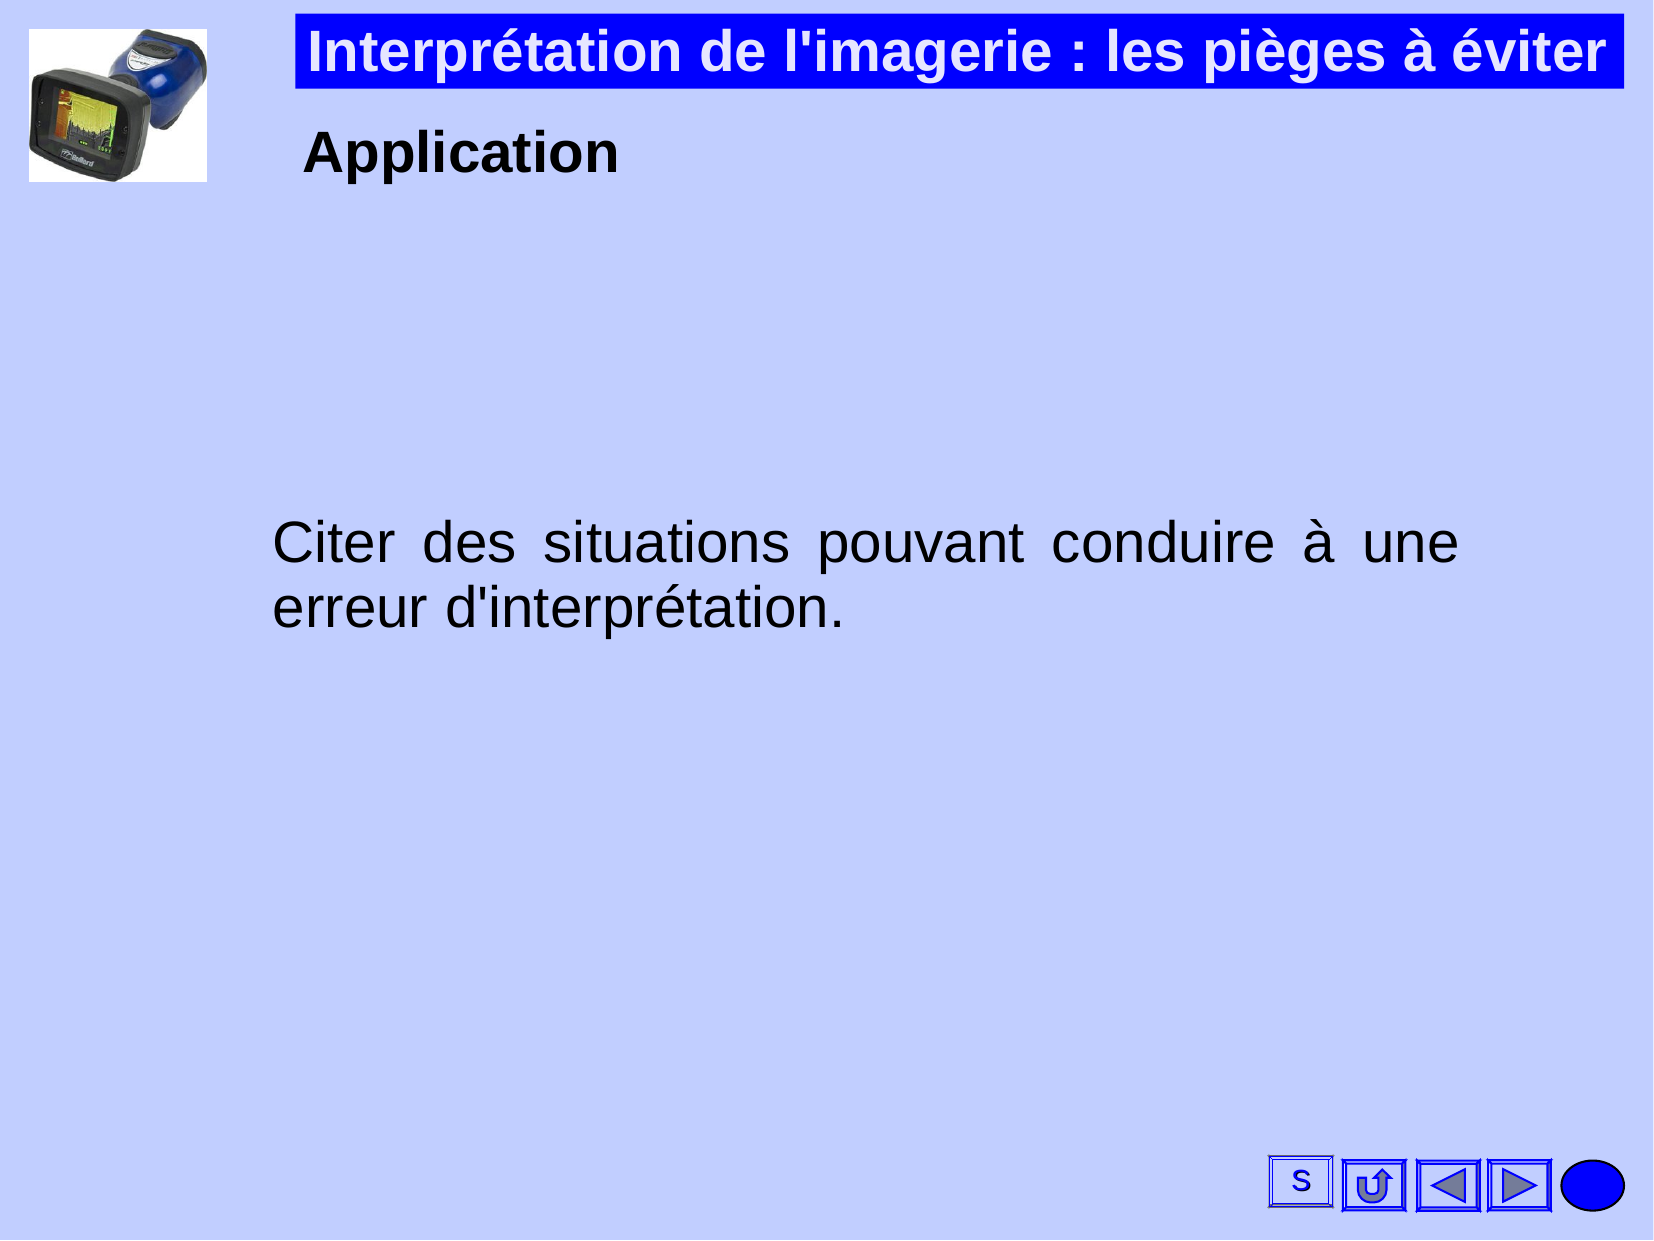

Interprétation de l'imagerie : les pièges à éviter
Application
# Citer des situations pouvant conduire à une erreur d'interprétation.